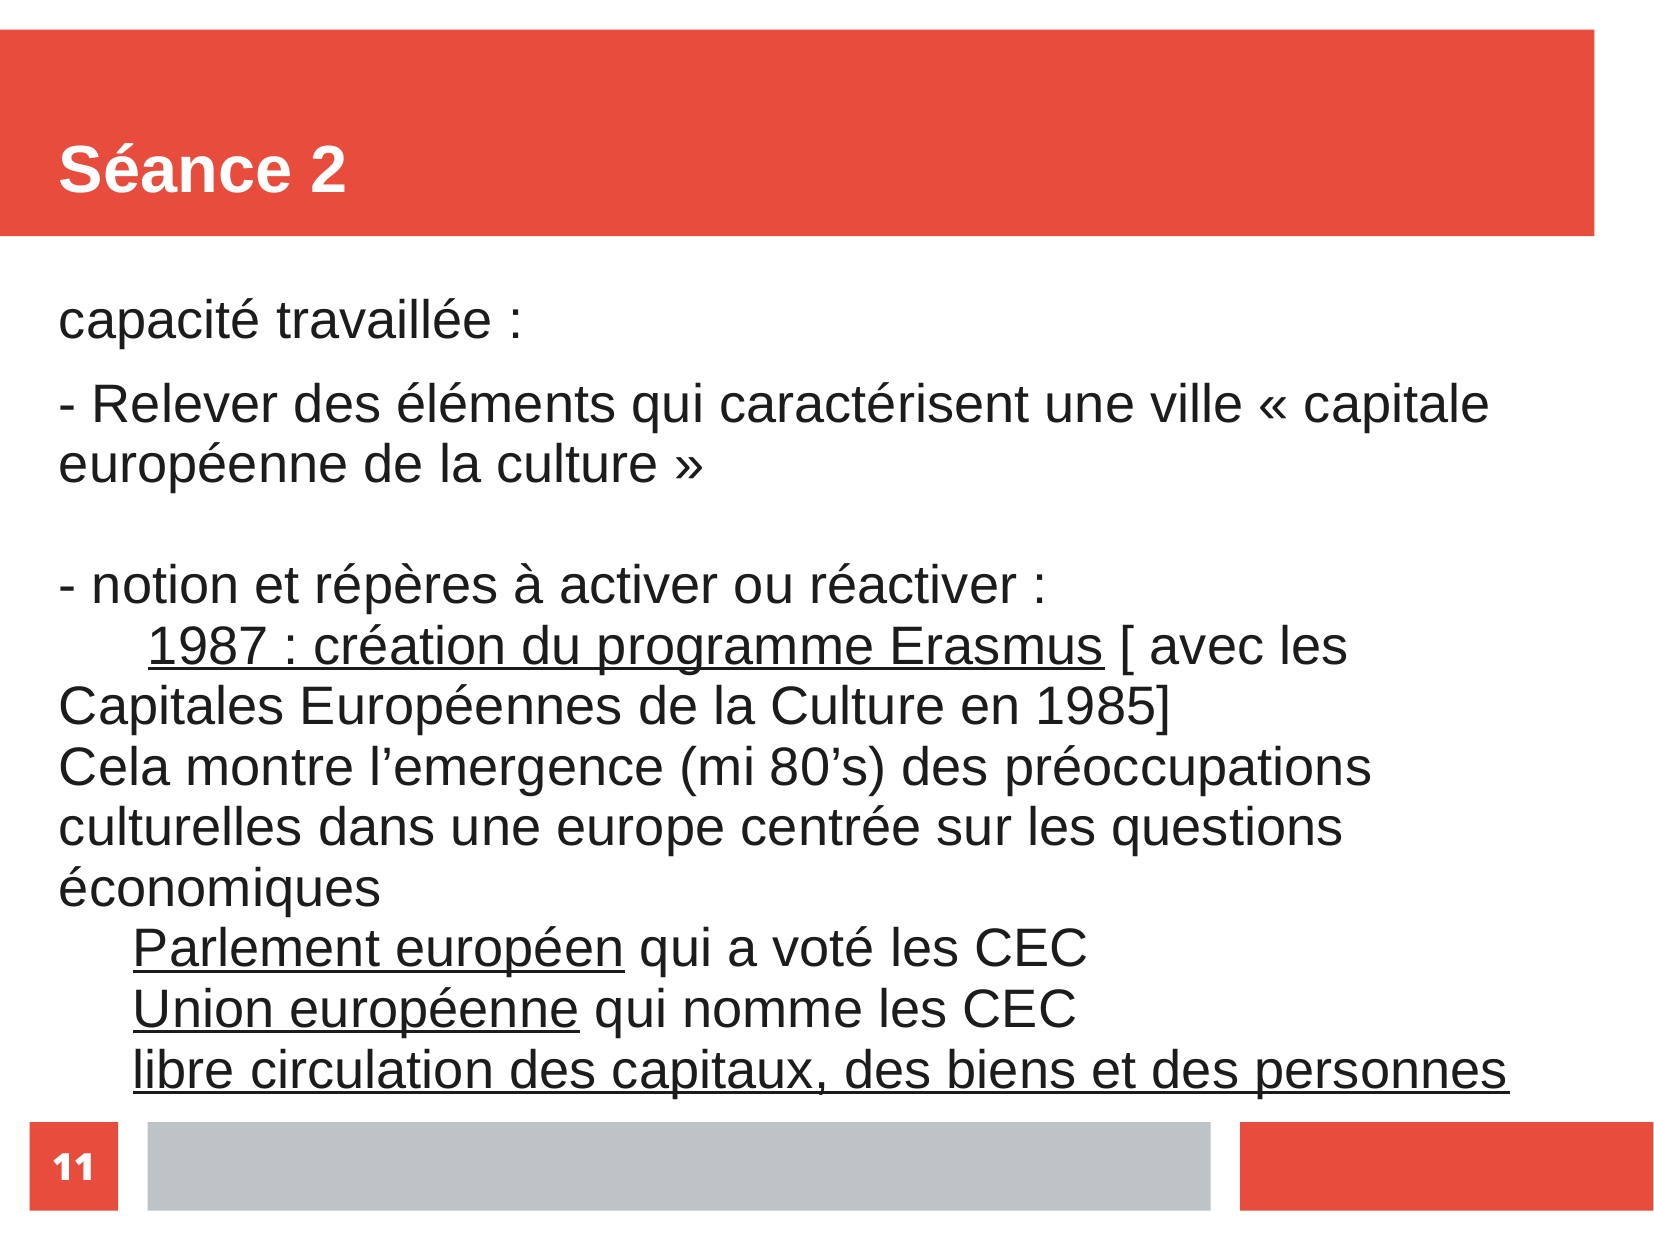

# Séance 2
capacité travaillée :
- Relever des éléments qui caractérisent une ville « capitale européenne de la culture »
- notion et répères à activer ou réactiver :
	 1987 : création du programme Erasmus [ avec les Capitales Européennes de la Culture en 1985]
Cela montre l’emergence (mi 80’s) des préoccupations culturelles dans une europe centrée sur les questions économiques
	Parlement européen qui a voté les CEC
	Union européenne qui nomme les CEC
	libre circulation des capitaux, des biens et des personnes
11